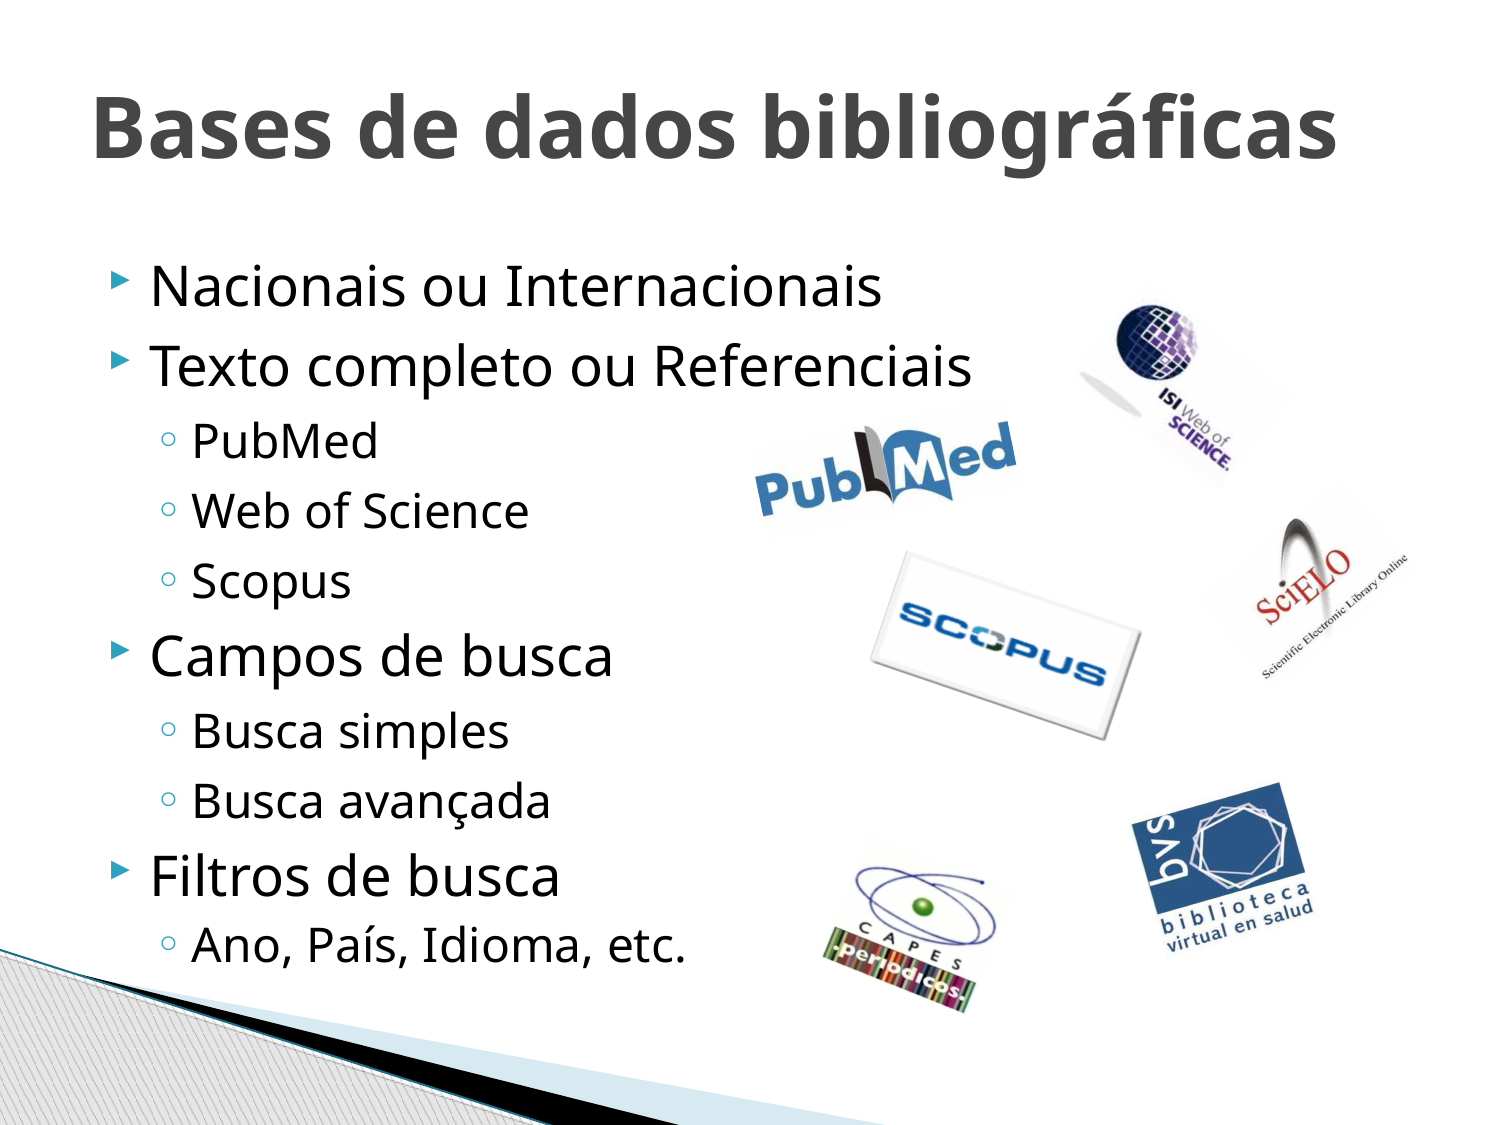

Bases de dados bibliográficas
# Nacionais ou Internacionais
Texto completo ou Referenciais
PubMed
Web of Science
Scopus
Campos de busca
Busca simples
Busca avançada
Filtros de busca
Ano, País, Idioma, etc.